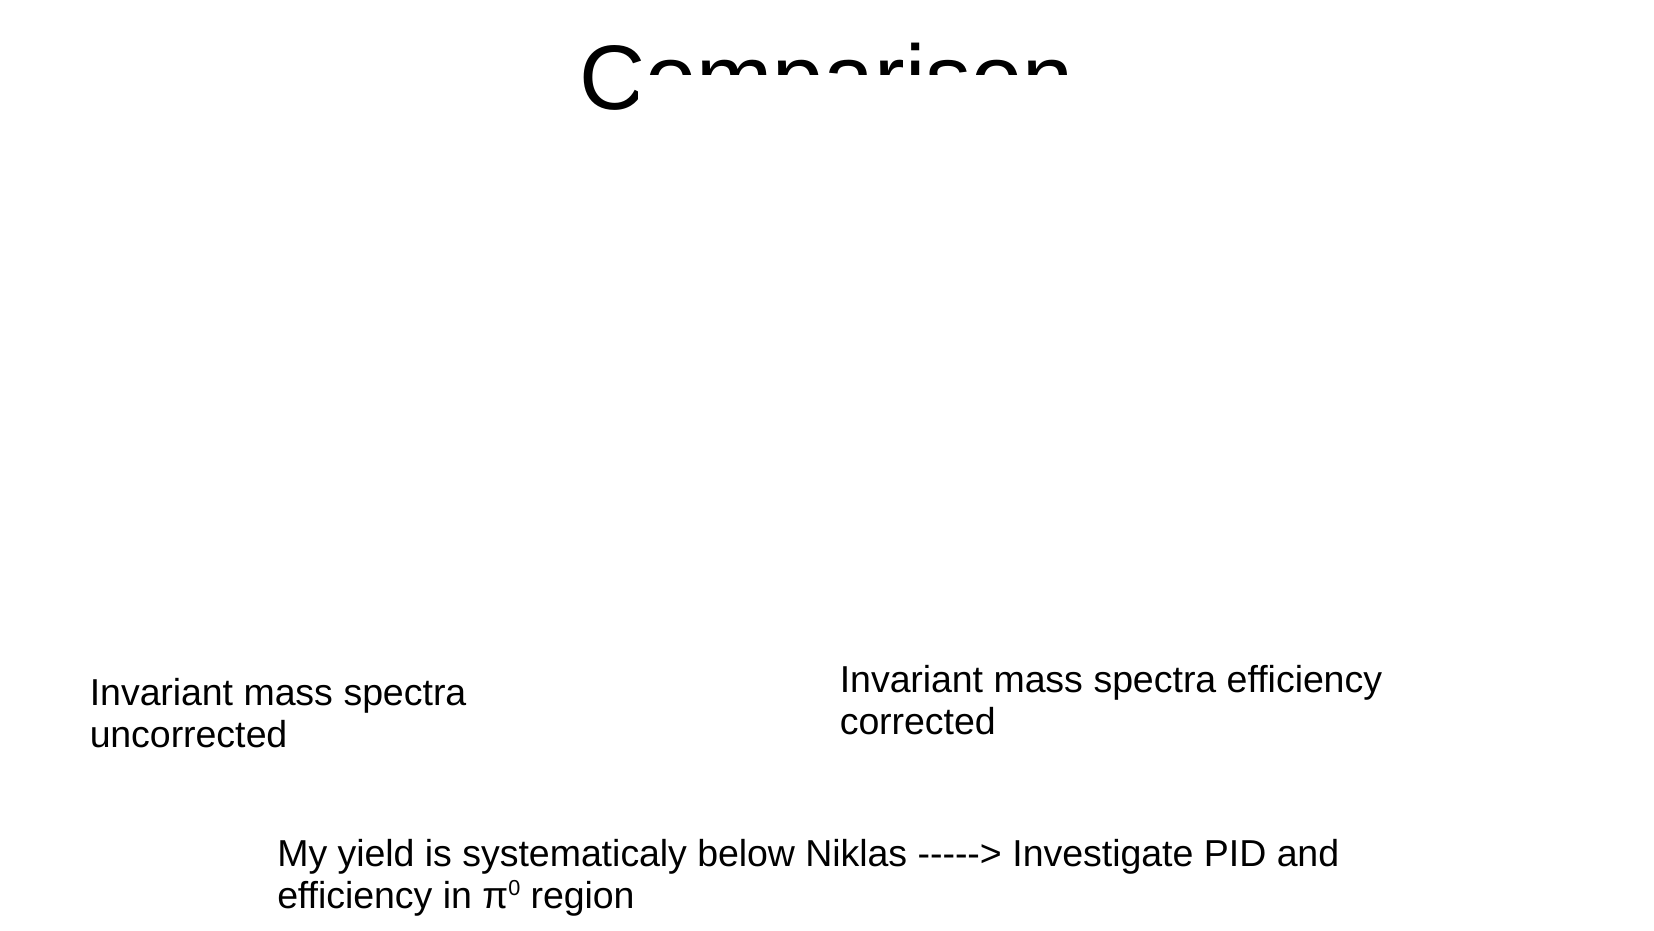

# Comparison
Invariant mass spectra efficiency corrected
Invariant mass spectra uncorrected
My yield is systematicaly below Niklas -----> Investigate PID and efficiency in π0 region